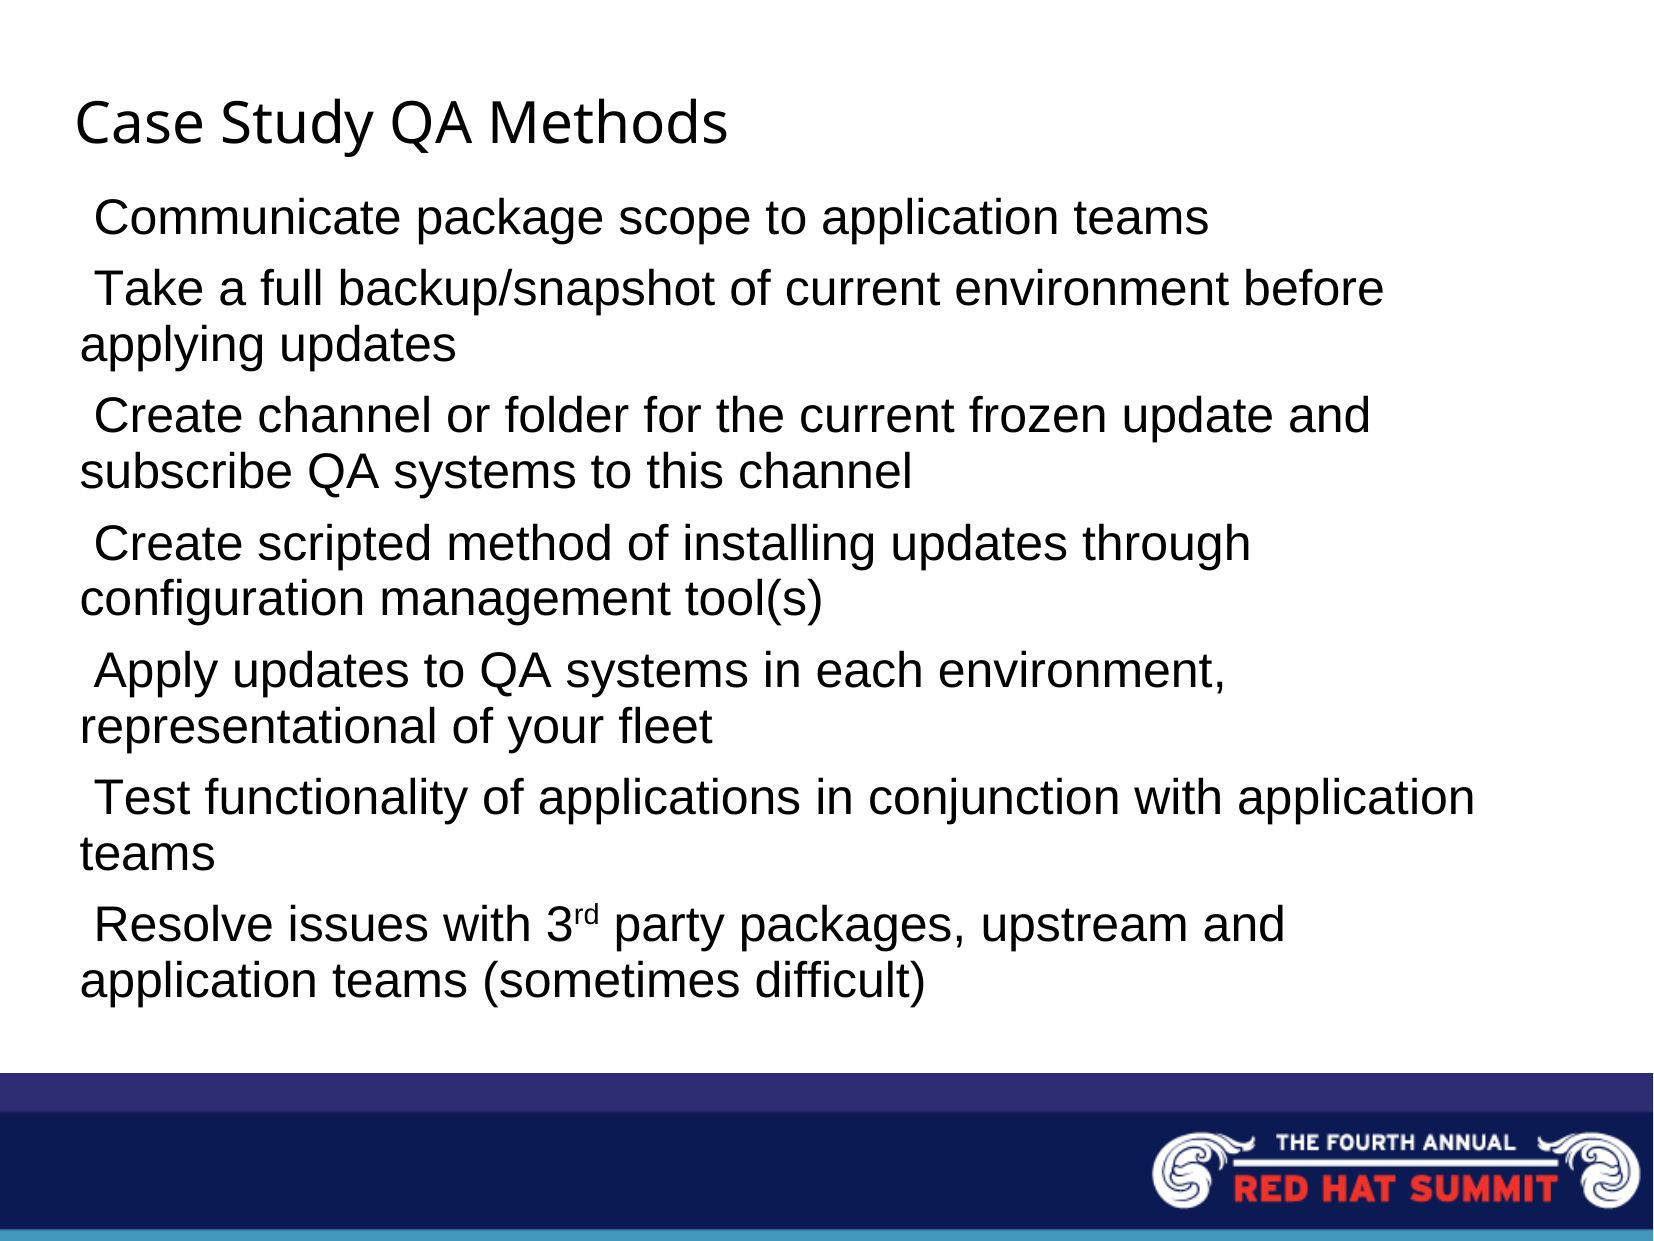

# Case Study QA Methods
 Communicate package scope to application teams
 Take a full backup/snapshot of current environment before applying updates
 Create channel or folder for the current frozen update and subscribe QA systems to this channel
 Create scripted method of installing updates through configuration management tool(s)
 Apply updates to QA systems in each environment, representational of your fleet
 Test functionality of applications in conjunction with application teams
 Resolve issues with 3rd party packages, upstream and application teams (sometimes difficult)